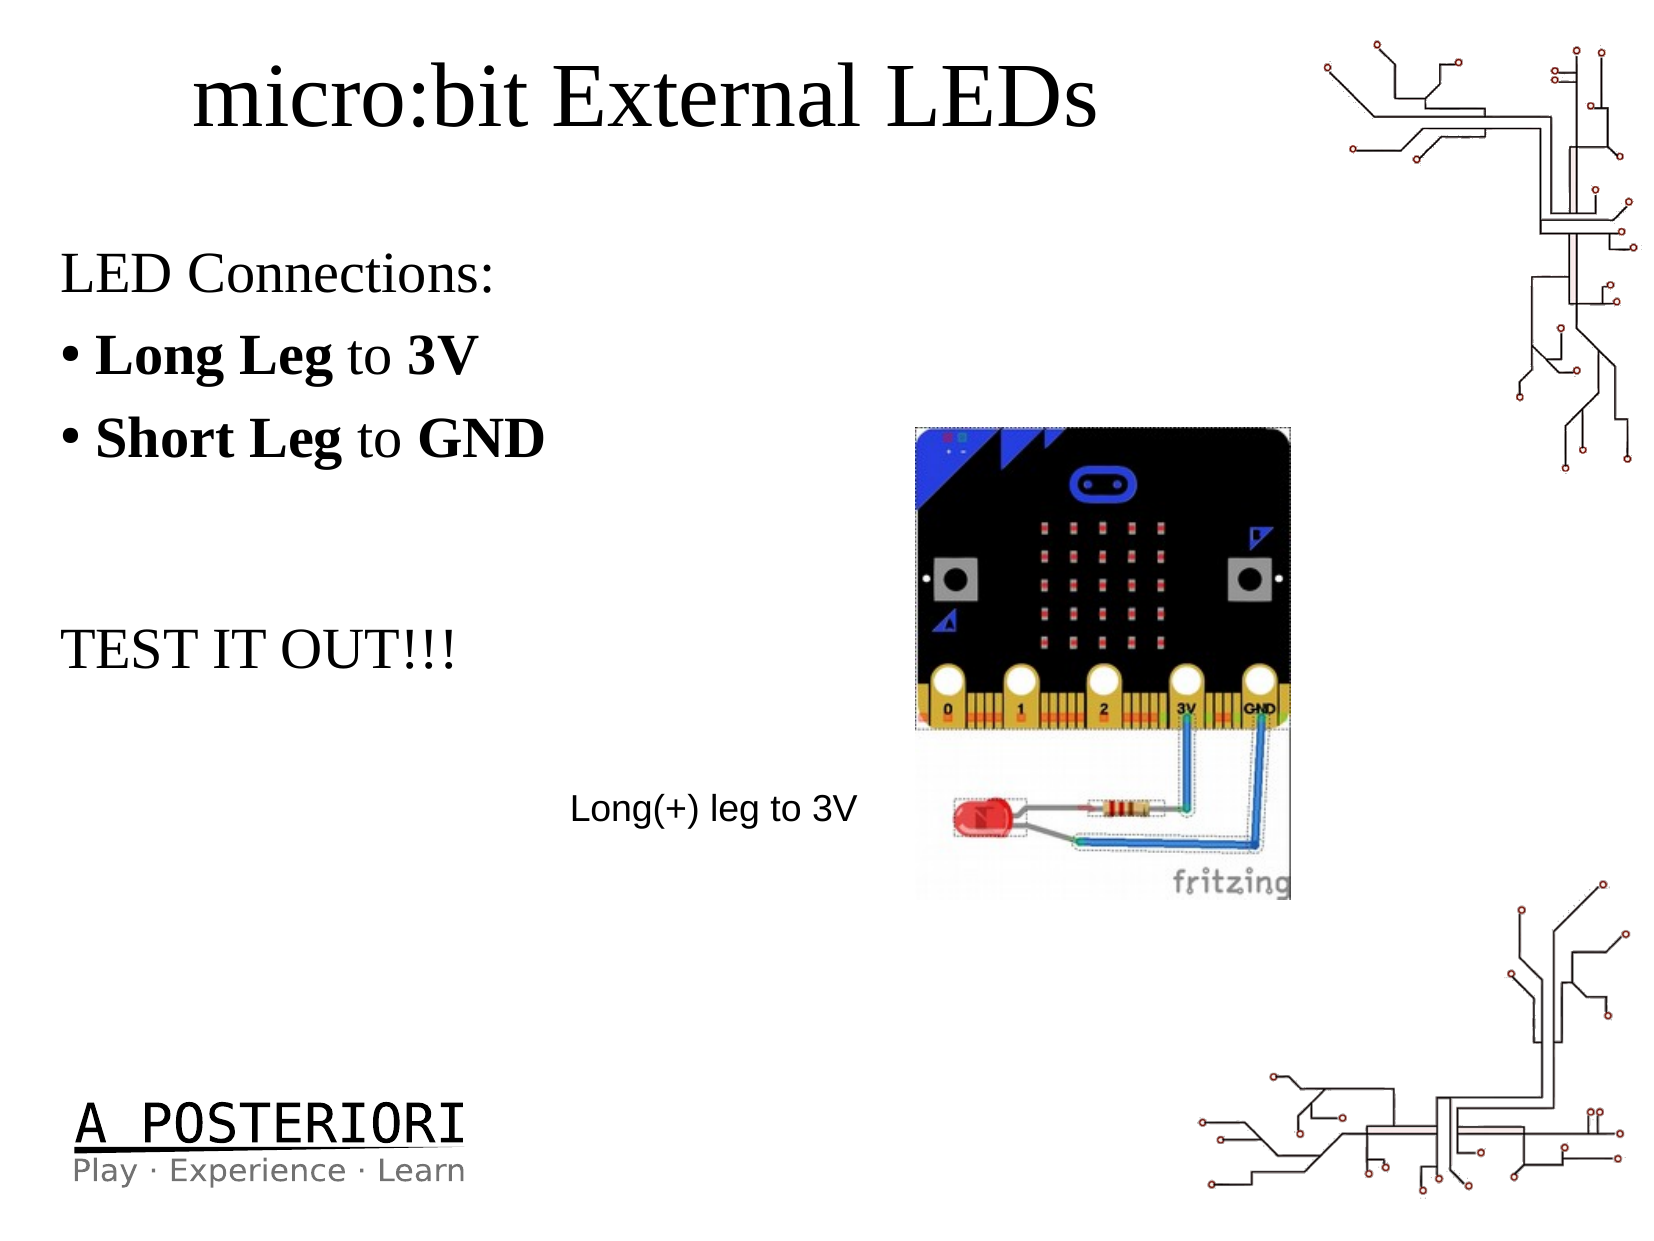

# micro:bit External LEDs
LED Connections:
Long Leg to 3V
Short Leg to GND
TEST IT OUT!!!
Long(+) leg to 3V